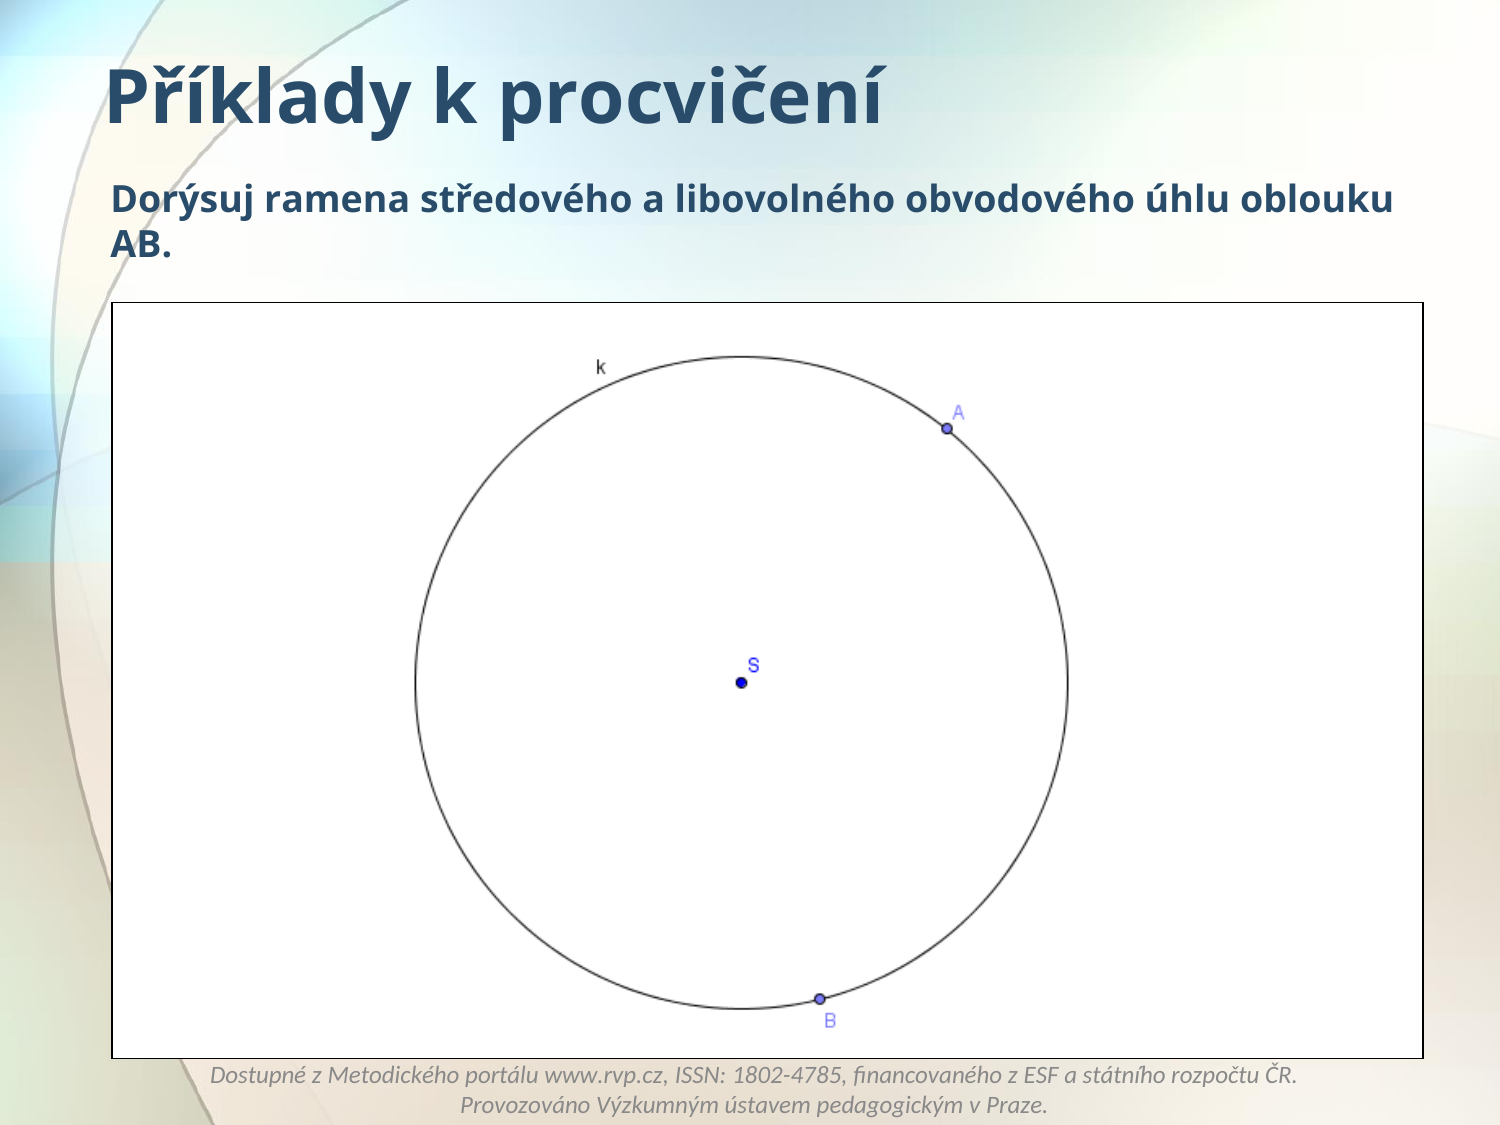

# Příklady k procvičení
Dorýsuj ramena středového a libovolného obvodového úhlu oblouku AB.